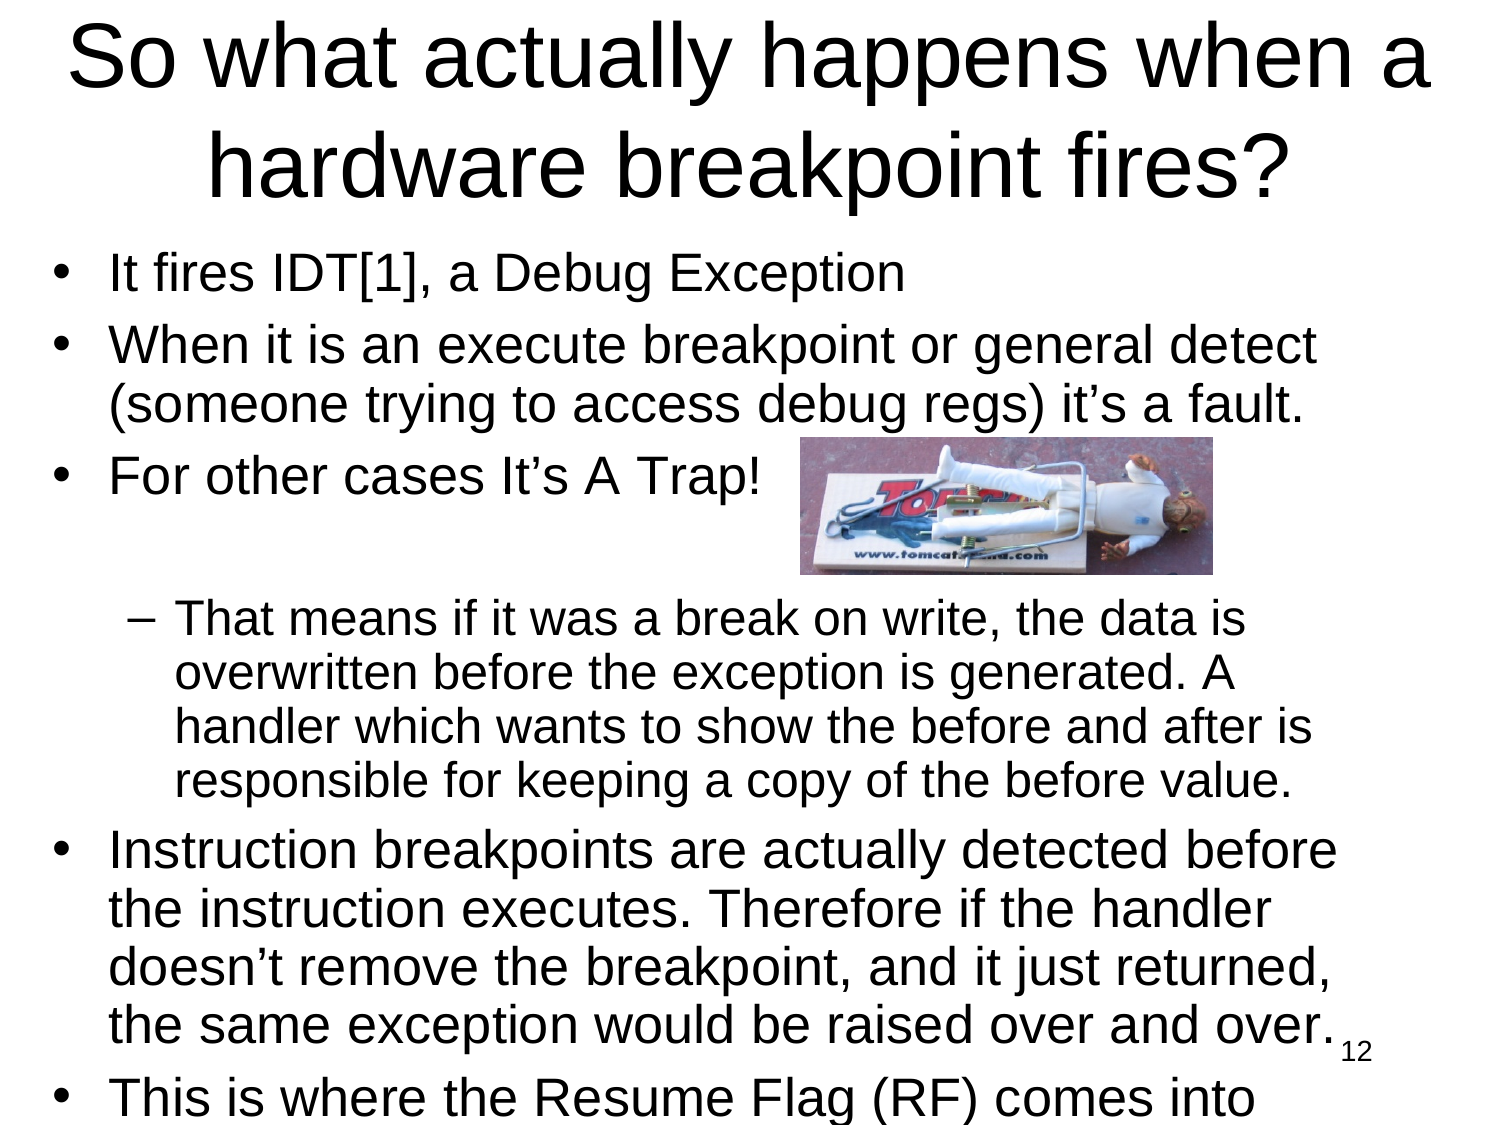

# So what actually happens when a hardware breakpoint fires?
It fires IDT[1], a Debug Exception
When it is an execute breakpoint or general detect (someone trying to access debug regs) it’s a fault.
For other cases It’s A Trap!
That means if it was a break on write, the data is overwritten before the exception is generated. A handler which wants to show the before and after is responsible for keeping a copy of the before value.
Instruction breakpoints are actually detected before the instruction executes. Therefore if the handler doesn’t remove the breakpoint, and it just returned, the same exception would be raised over and over.
This is where the Resume Flag (RF) comes into play